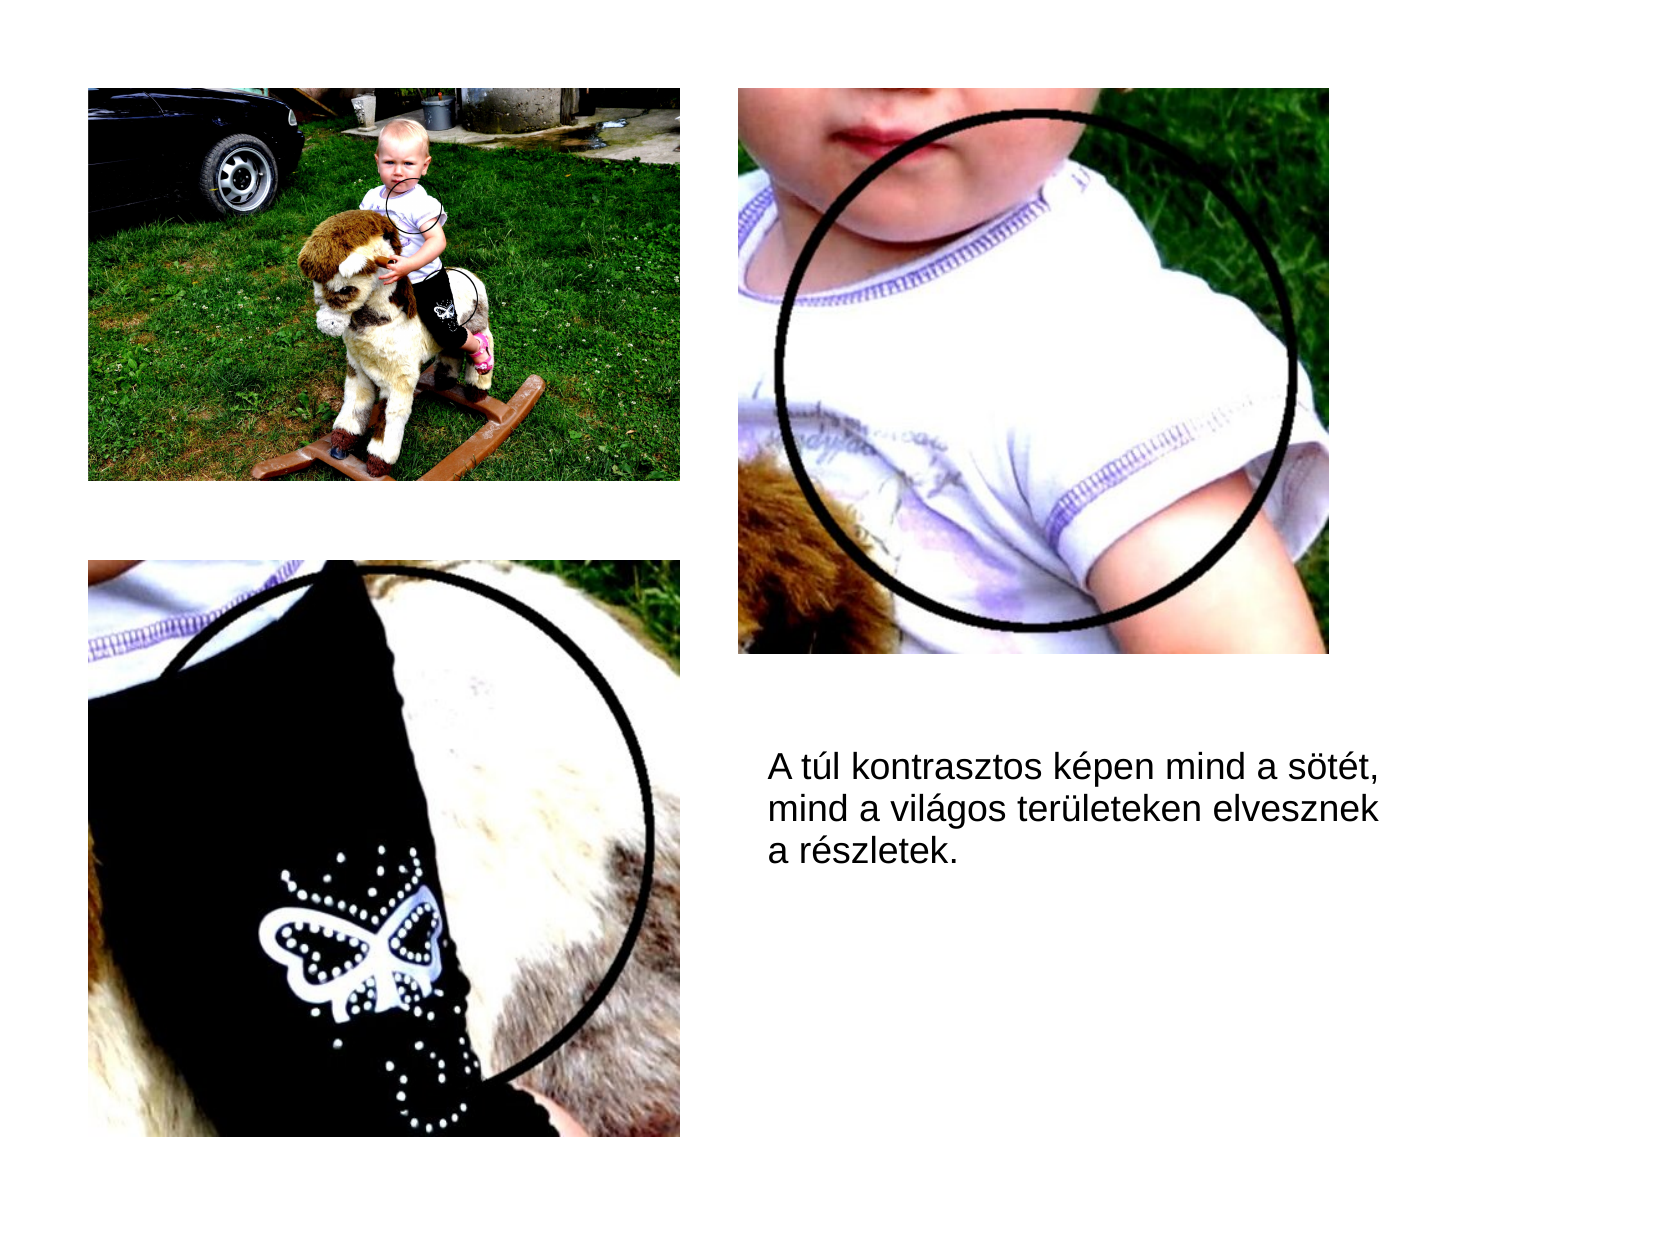

A túl kontrasztos képen mind a sötét,
mind a világos területeken elvesznek
a részletek.